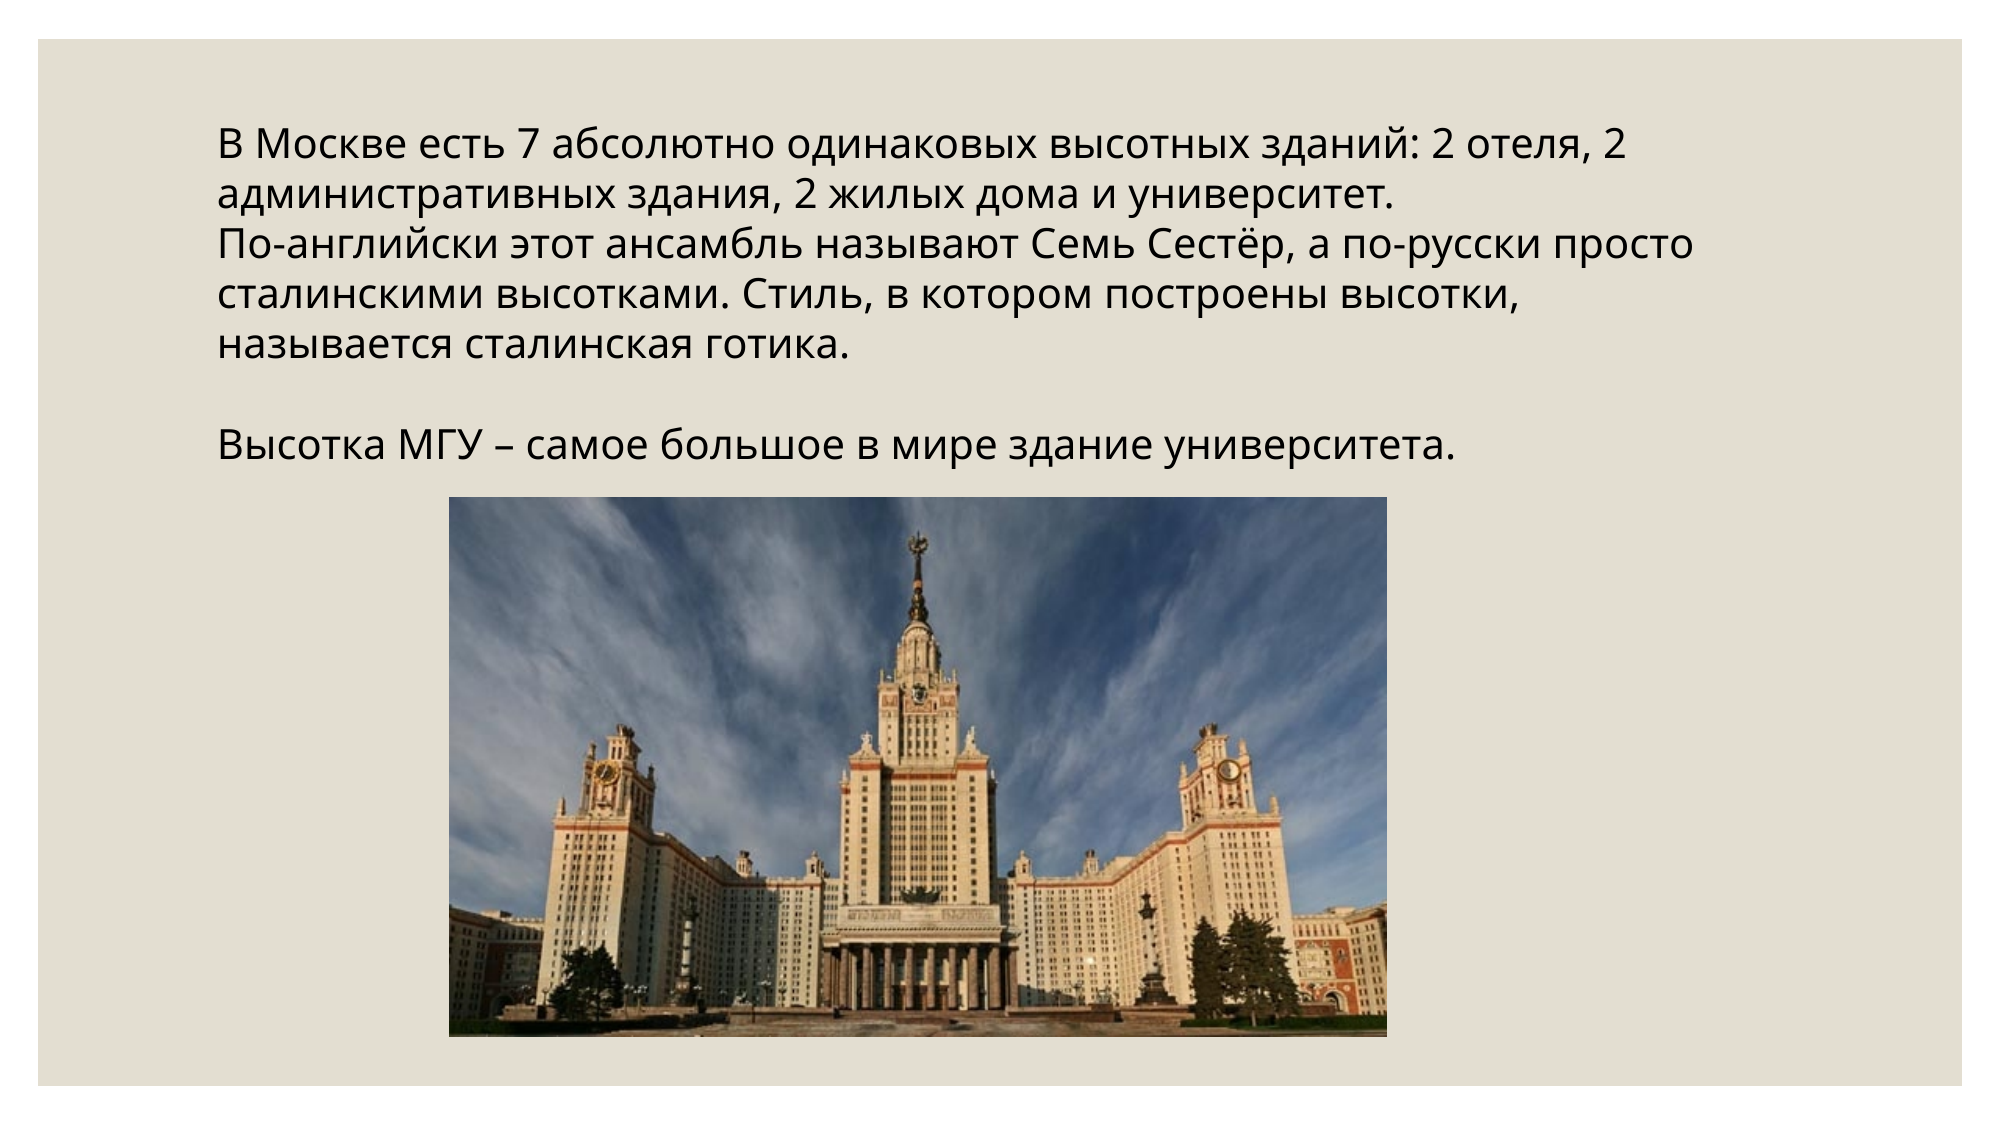

# В Москве есть 7 абсолютно одинаковых высотных зданий: 2 отеля, 2 административных здания, 2 жилых дома и университет. По-английски этот ансамбль называют Семь Сестёр, а по-русски просто сталинскими высотками. Стиль, в котором построены высотки, называется сталинская готика. Высотка МГУ – самое большое в мире здание университета.